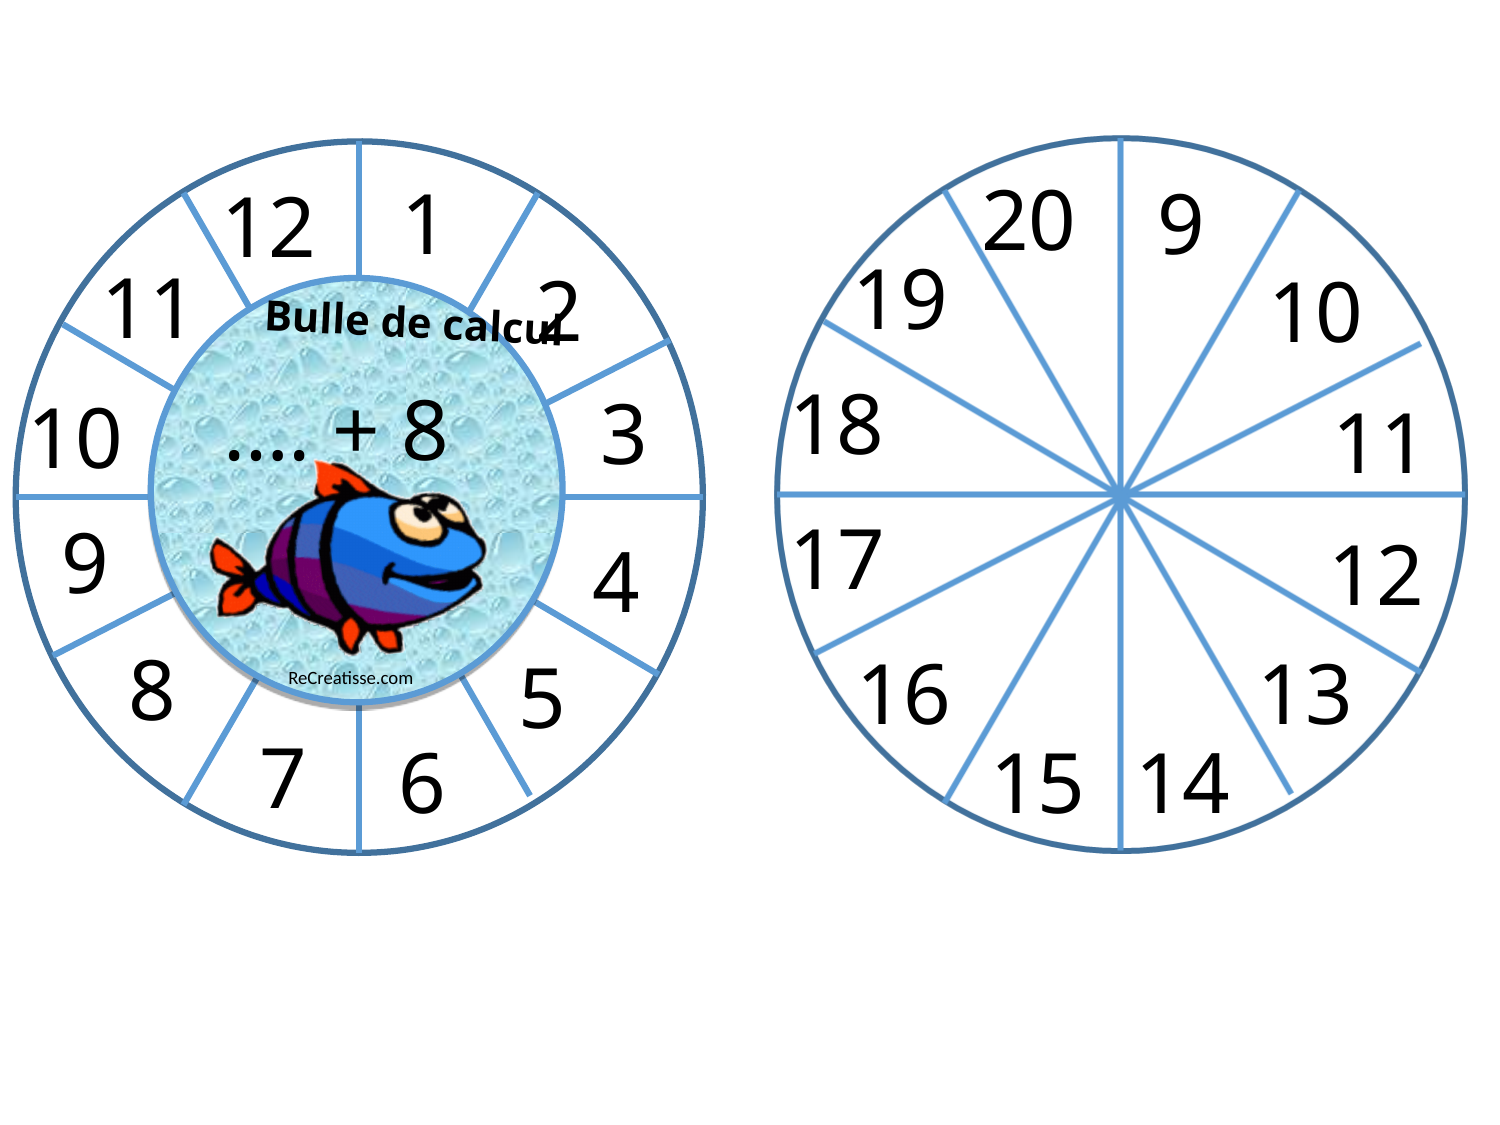

20
1
9
12
19
11
2
10
Bulle de calcul
18
…. + 8
3
10
11
17
9
12
4
8
16
13
5
ReCreatisse.com
7
14
6
15